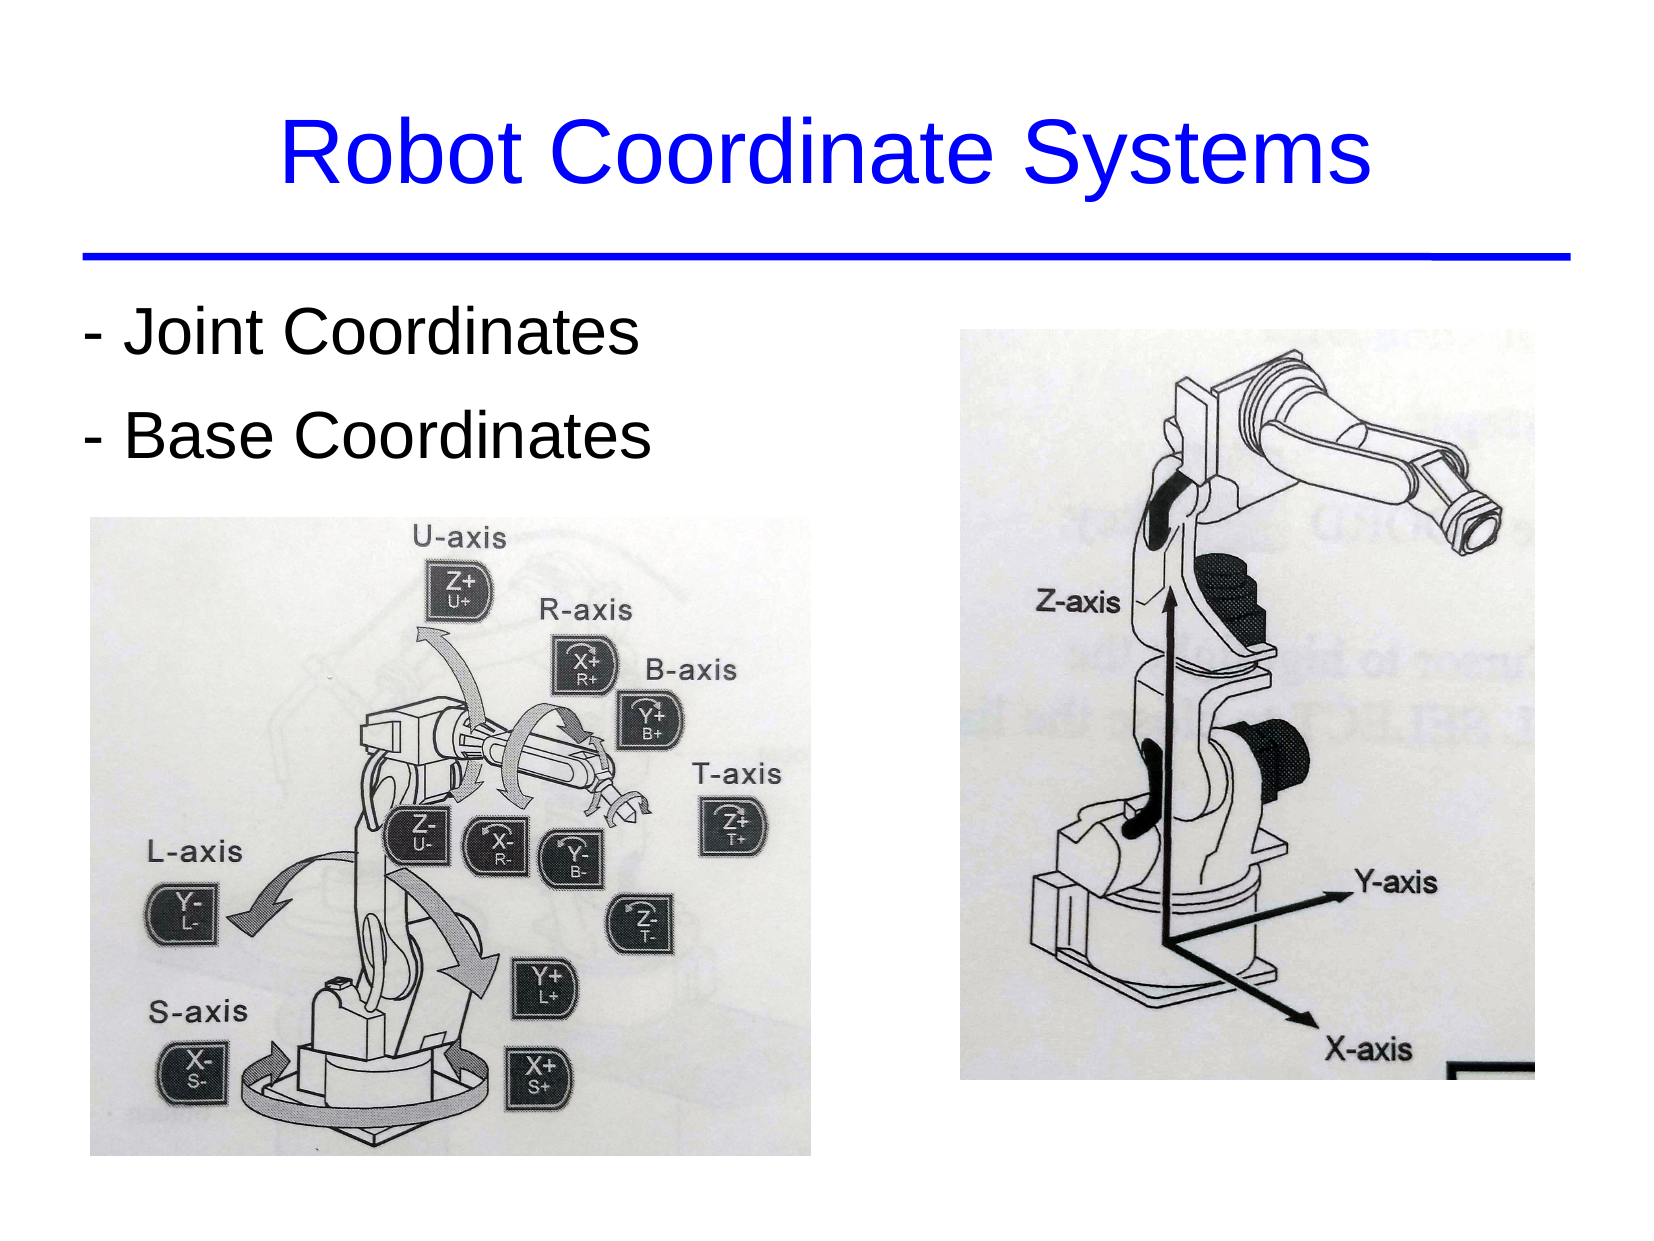

# Robot Coordinate Systems
- Joint Coordinates
- Base Coordinates